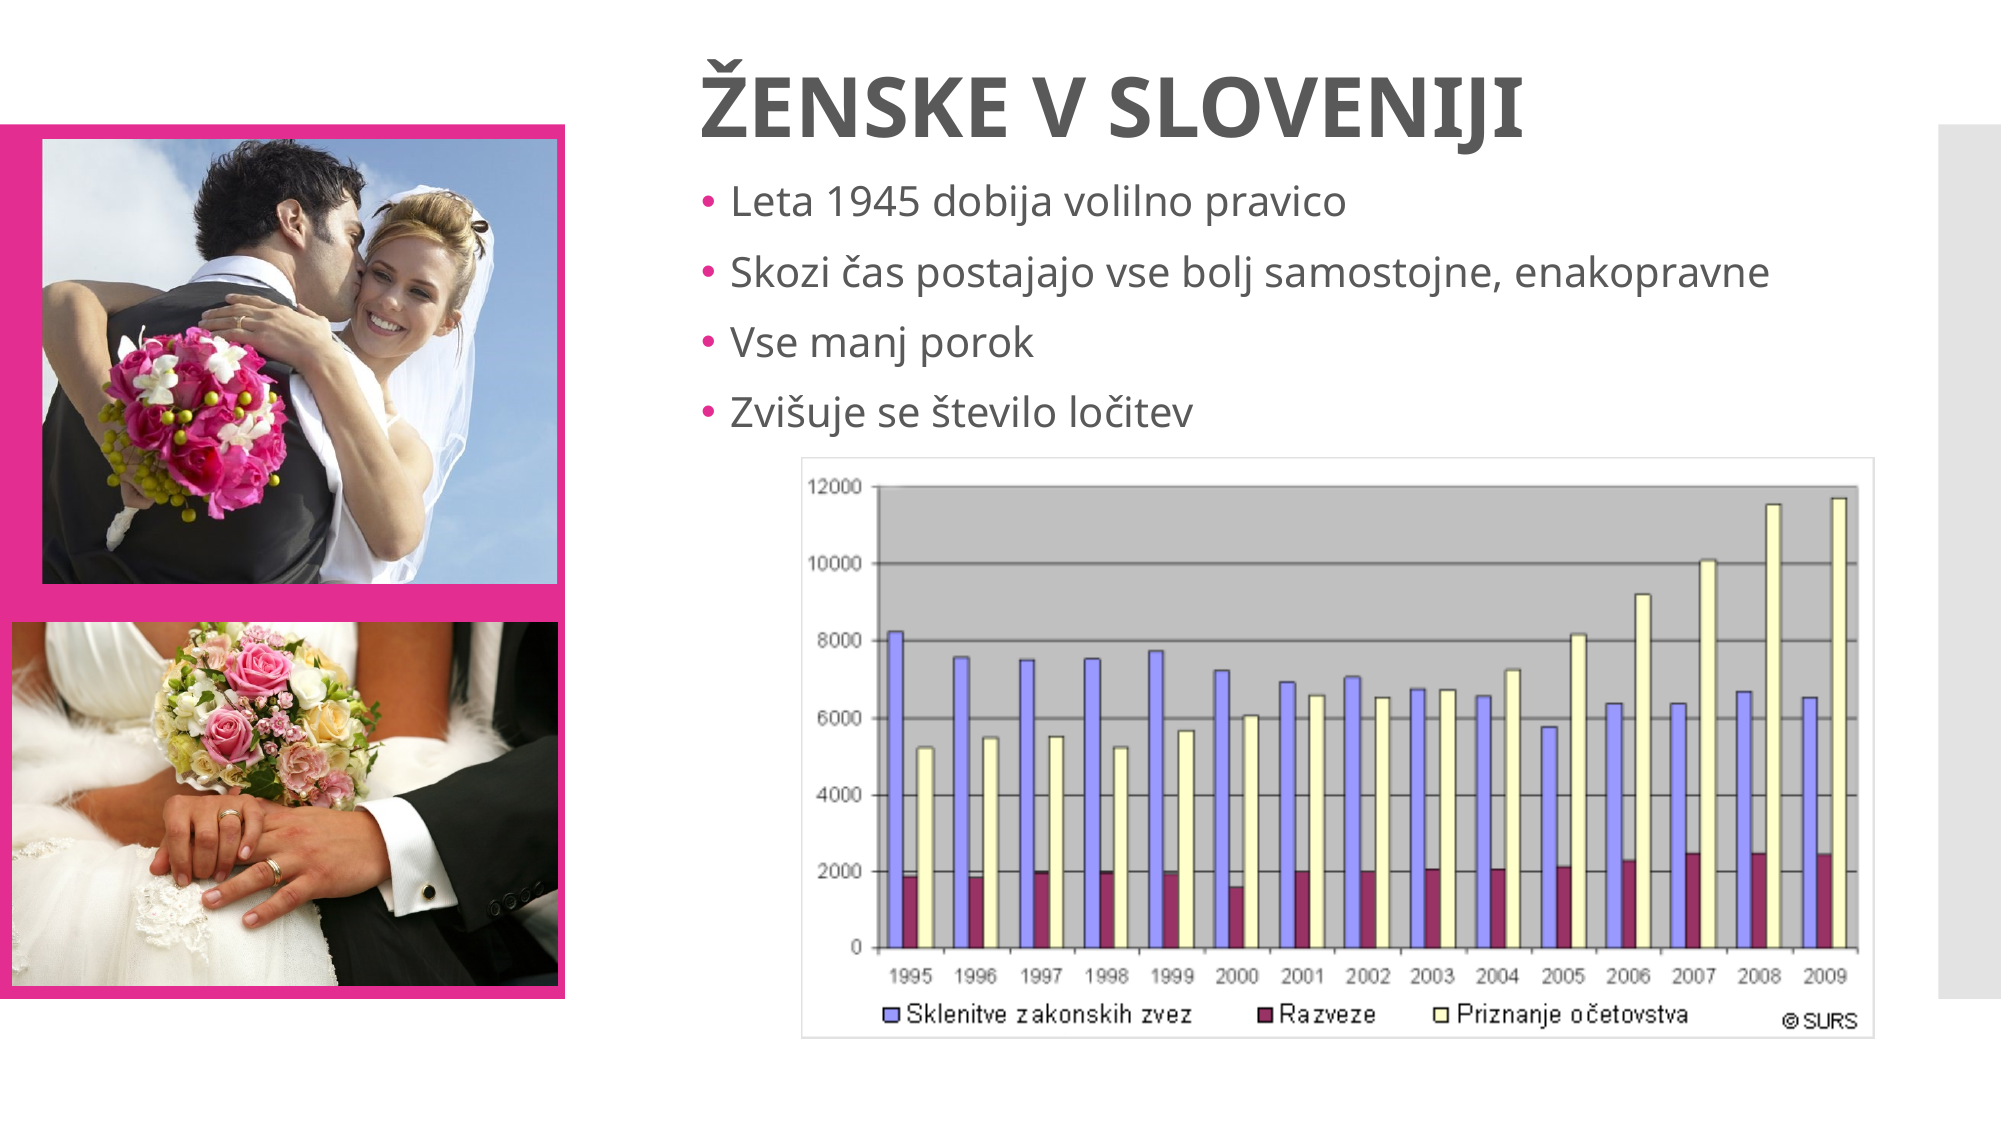

ŽENSKE V SLOVENIJI
Leta 1945 dobija volilno pravico
Skozi čas postajajo vse bolj samostojne, enakopravne
Vse manj porok
Zvišuje se število ločitev
#